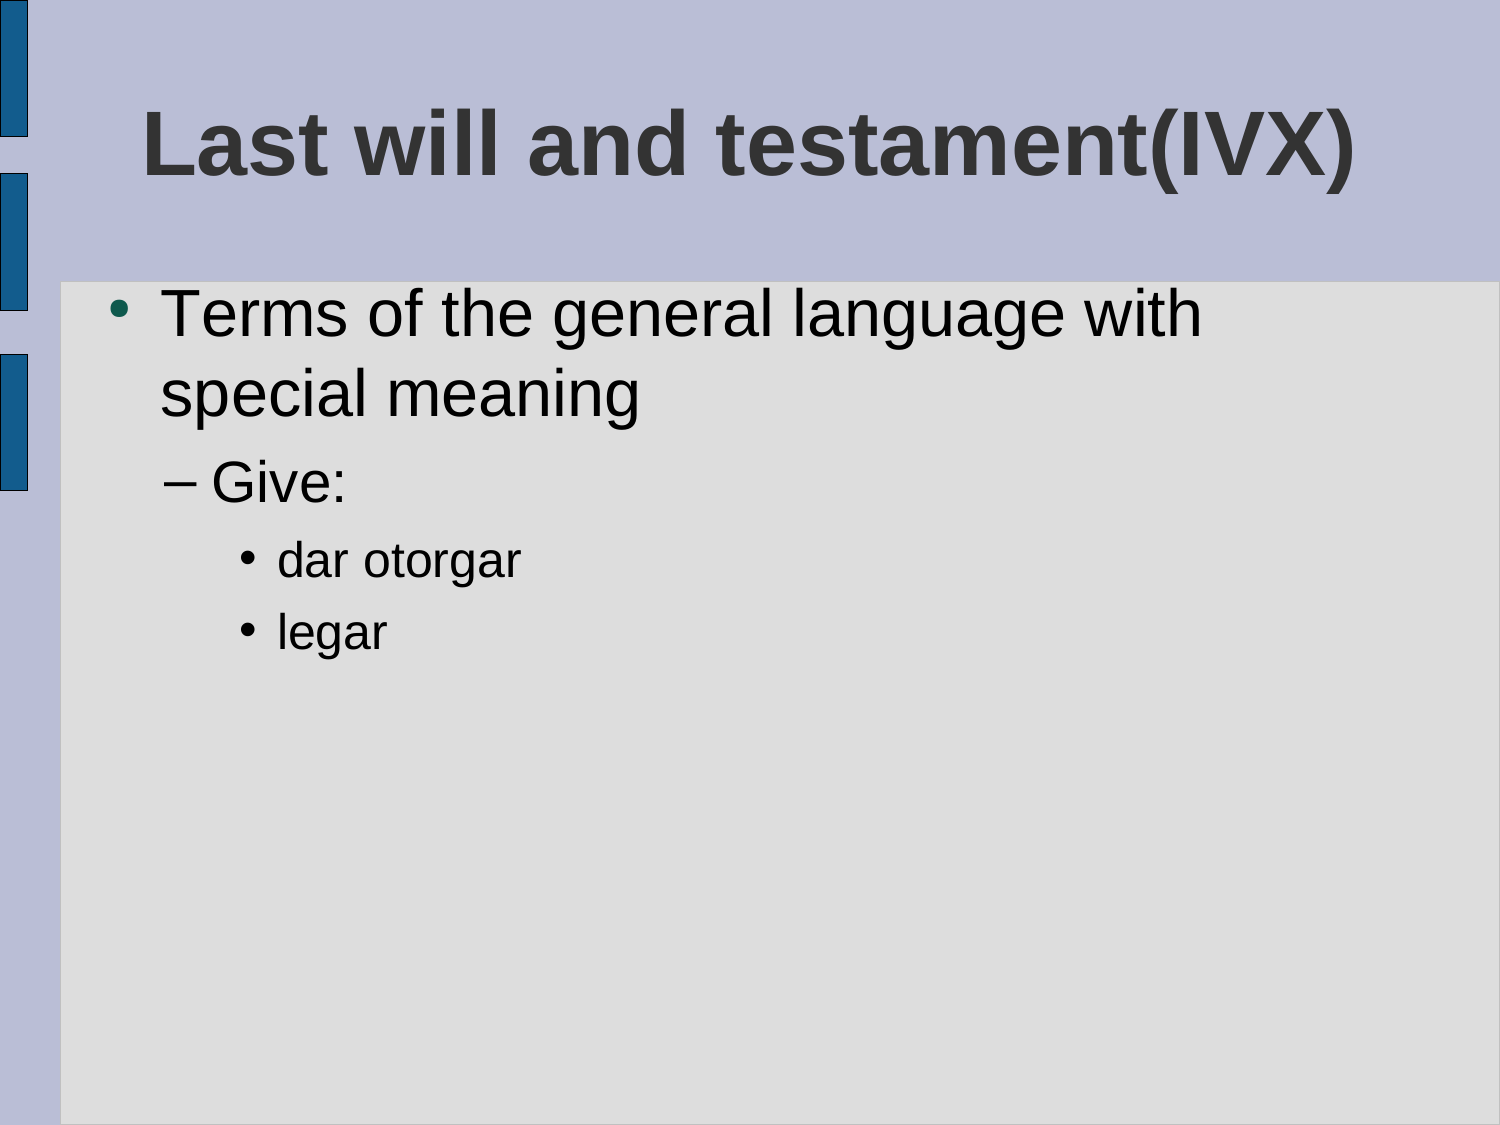

# Last will and testament(IVX)
Terms of the general language with special meaning
Give:
dar otorgar
legar